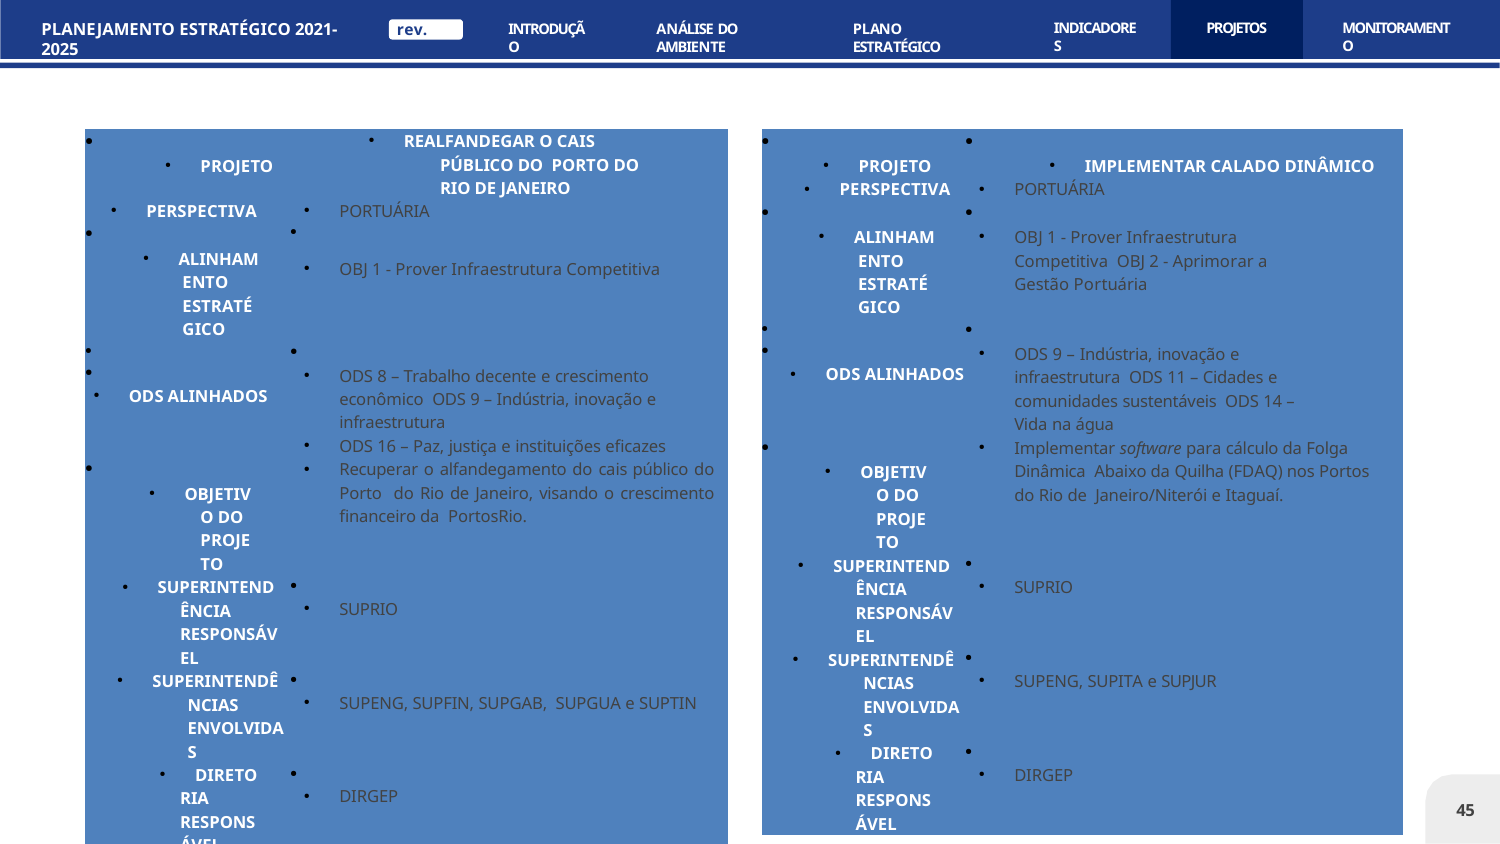

PLANEJAMENTO ESTRATÉGICO 2021-2025
INDICADORES
PROJETOS
MONITORAMENTO
rev. 2022
INTRODUÇÃO
ANÁLISE DO AMBIENTE
PLANO ESTRATÉGICO
| PROJETO | REALFANDEGAR O CAIS PÚBLICO DO PORTO DO RIO DE JANEIRO |
| --- | --- |
| PERSPECTIVA | PORTUÁRIA |
| ALINHAMENTO ESTRATÉGICO | OBJ 1 - Prover Infraestrutura Competitiva |
| ODS ALINHADOS | ODS 8 – Trabalho decente e crescimento econômico ODS 9 – Indústria, inovação e infraestrutura ODS 16 – Paz, justiça e instituições eﬁcazes |
| OBJETIVO DO PROJETO | Recuperar o alfandegamento do cais público do Porto do Rio de Janeiro, visando o crescimento ﬁnanceiro da PortosRio. |
| SUPERINTENDÊNCIA RESPONSÁVEL | SUPRIO |
| SUPERINTENDÊNCIAS ENVOLVIDAS | SUPENG, SUPFIN, SUPGAB, SUPGUA e SUPTIN |
| DIRETORIA RESPONSÁVEL | DIRGEP |
| PROJETO | IMPLEMENTAR CALADO DINÂMICO |
| --- | --- |
| PERSPECTIVA | PORTUÁRIA |
| ALINHAMENTO ESTRATÉGICO | OBJ 1 - Prover Infraestrutura Competitiva OBJ 2 - Aprimorar a Gestão Portuária |
| ODS ALINHADOS | ODS 9 – Indústria, inovação e infraestrutura ODS 11 – Cidades e comunidades sustentáveis ODS 14 – Vida na água |
| OBJETIVO DO PROJETO | Implementar software para cálculo da Folga Dinâmica Abaixo da Quilha (FDAQ) nos Portos do Rio de Janeiro/Niterói e Itaguaí. |
| SUPERINTENDÊNCIA RESPONSÁVEL | SUPRIO |
| SUPERINTENDÊNCIAS ENVOLVIDAS | SUPENG, SUPITA e SUPJUR |
| DIRETORIA RESPONSÁVEL | DIRGEP |